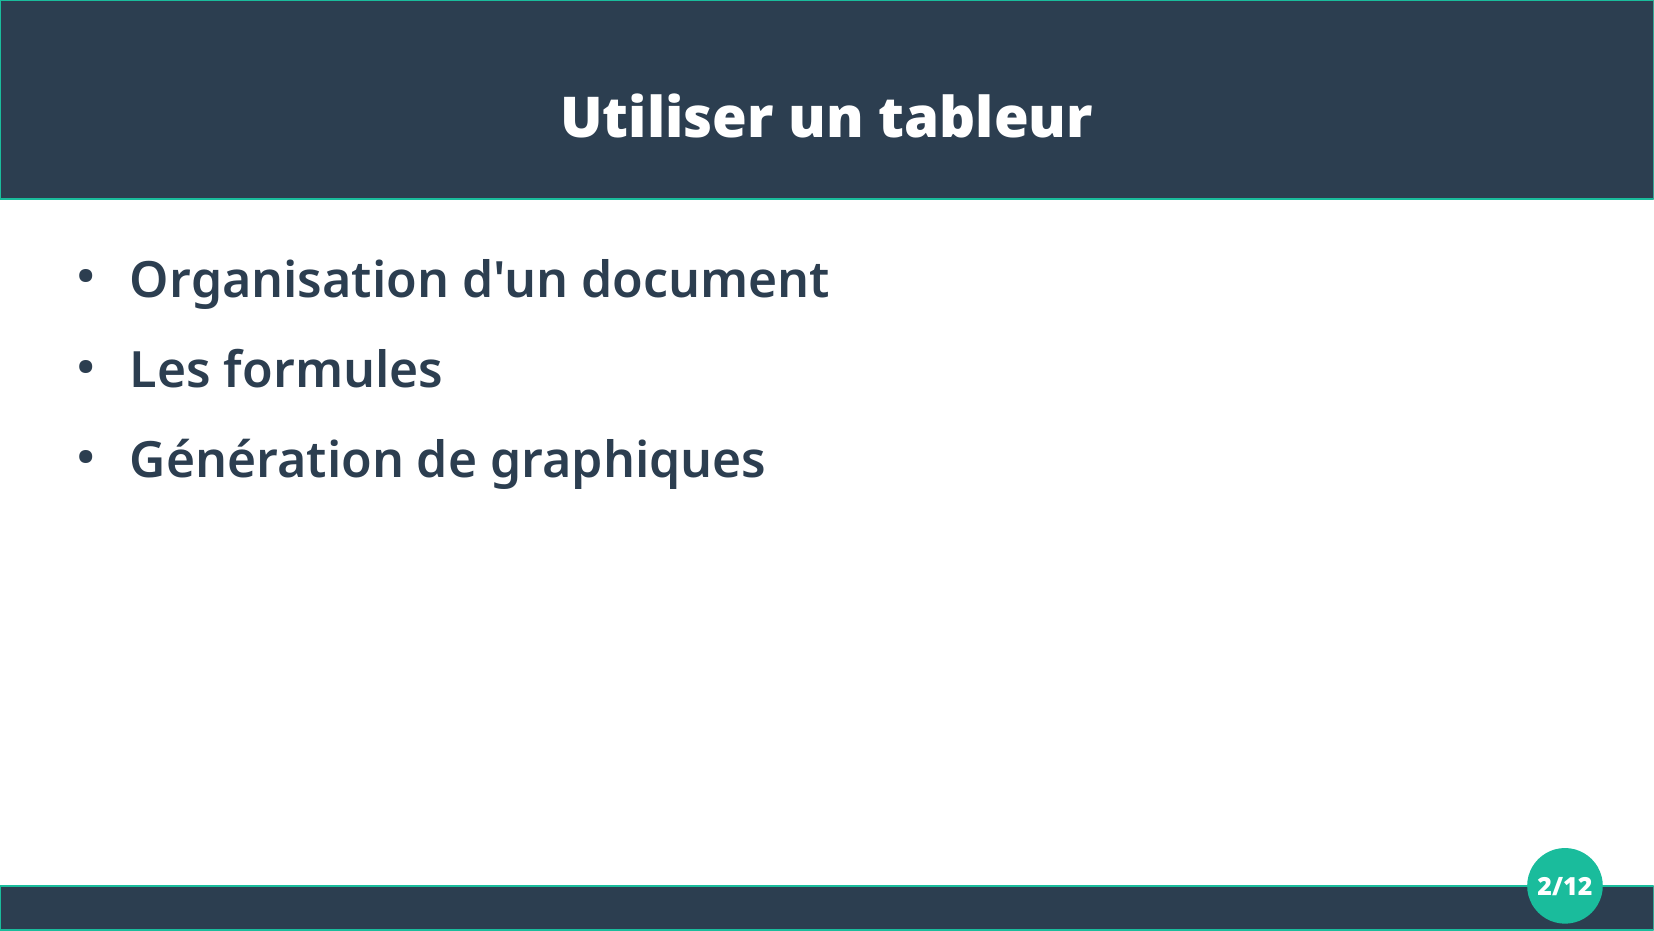

# Utiliser un tableur
Organisation d'un document
Les formules
Génération de graphiques
2